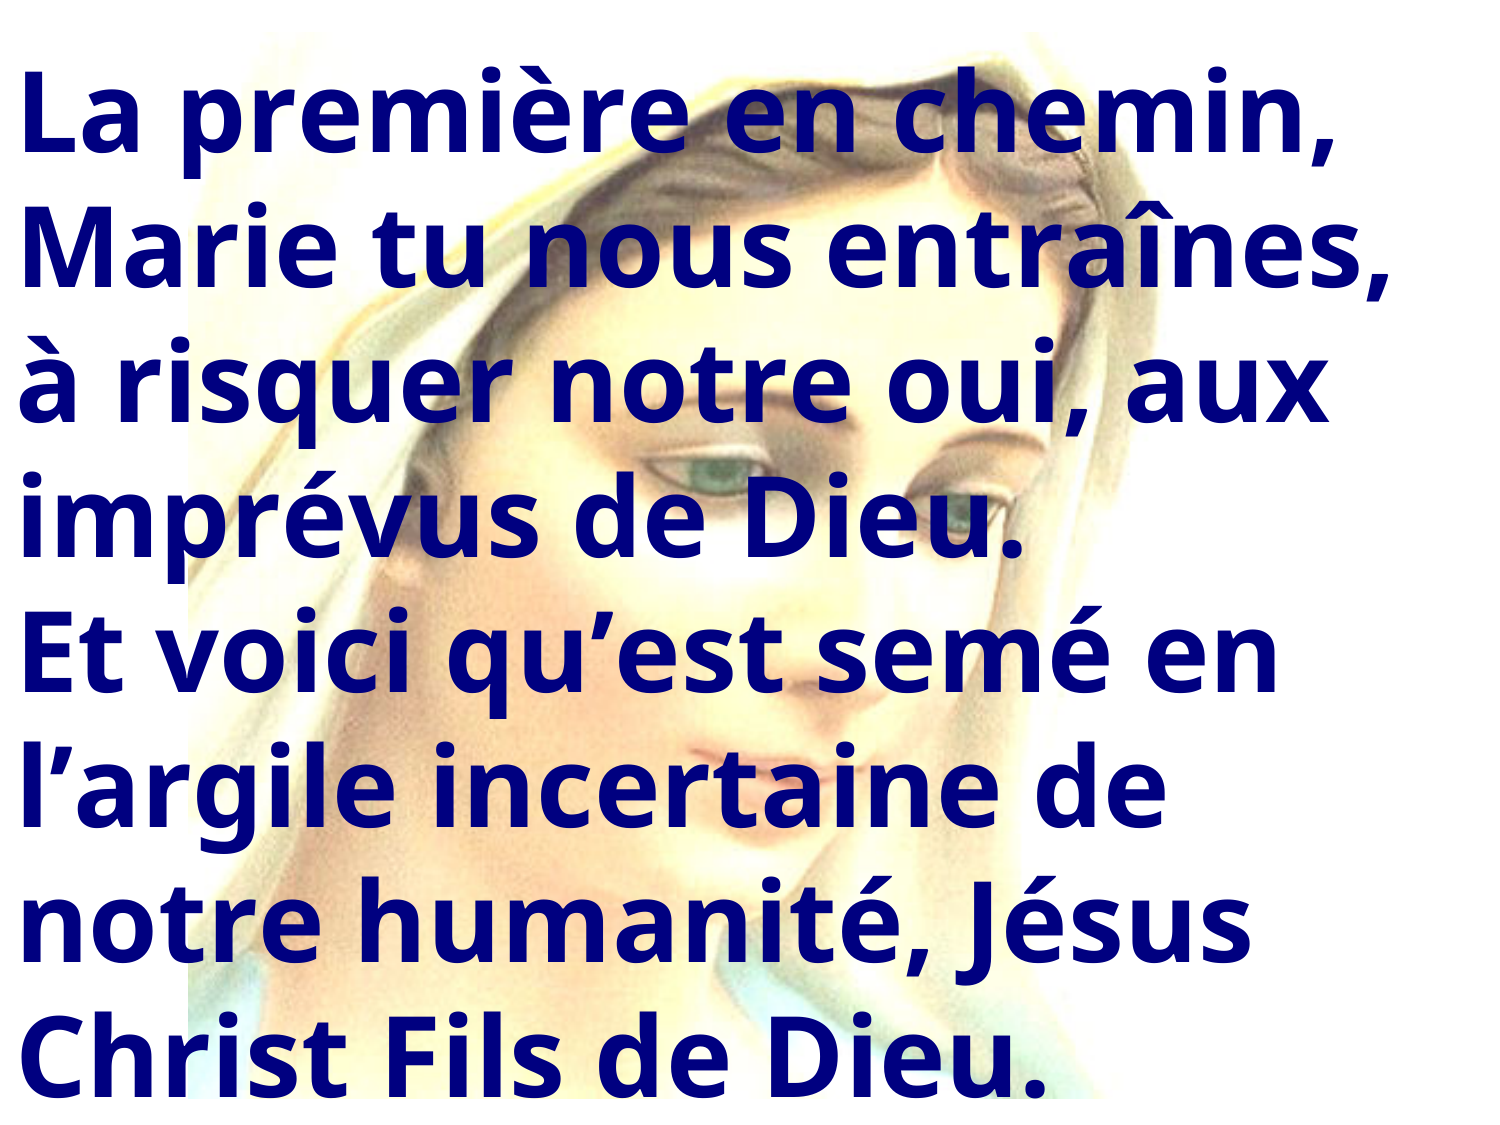

# La première en chemin, Marie tu nous entraînes, à risquer notre oui, aux imprévus de Dieu.  Et voici qu’est semé en l’argile incertaine de notre humanité, Jésus Christ Fils de Dieu.